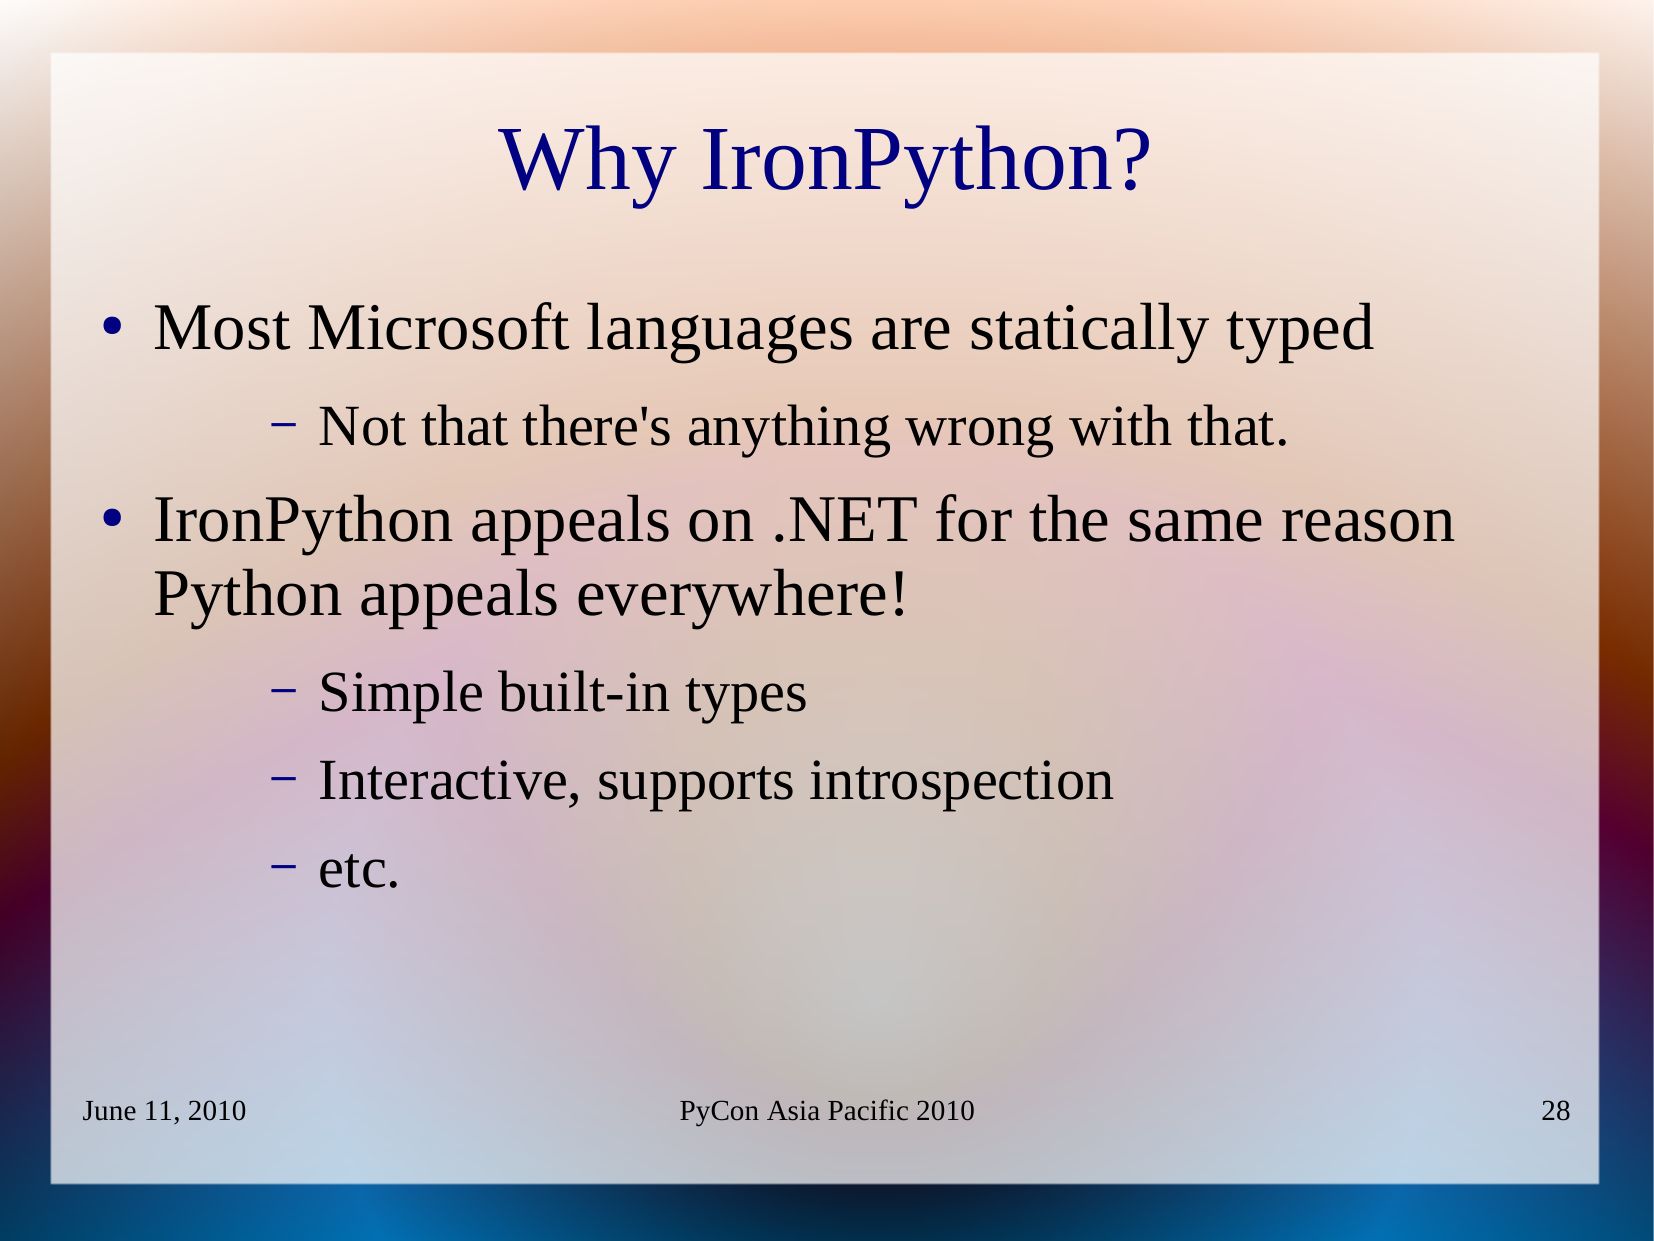

# Why IronPython?
Most Microsoft languages are statically typed
Not that there's anything wrong with that.
IronPython appeals on .NET for the same reason Python appeals everywhere!
Simple built-in types
Interactive, supports introspection
etc.
June 11, 2010
PyCon Asia Pacific 2010
28